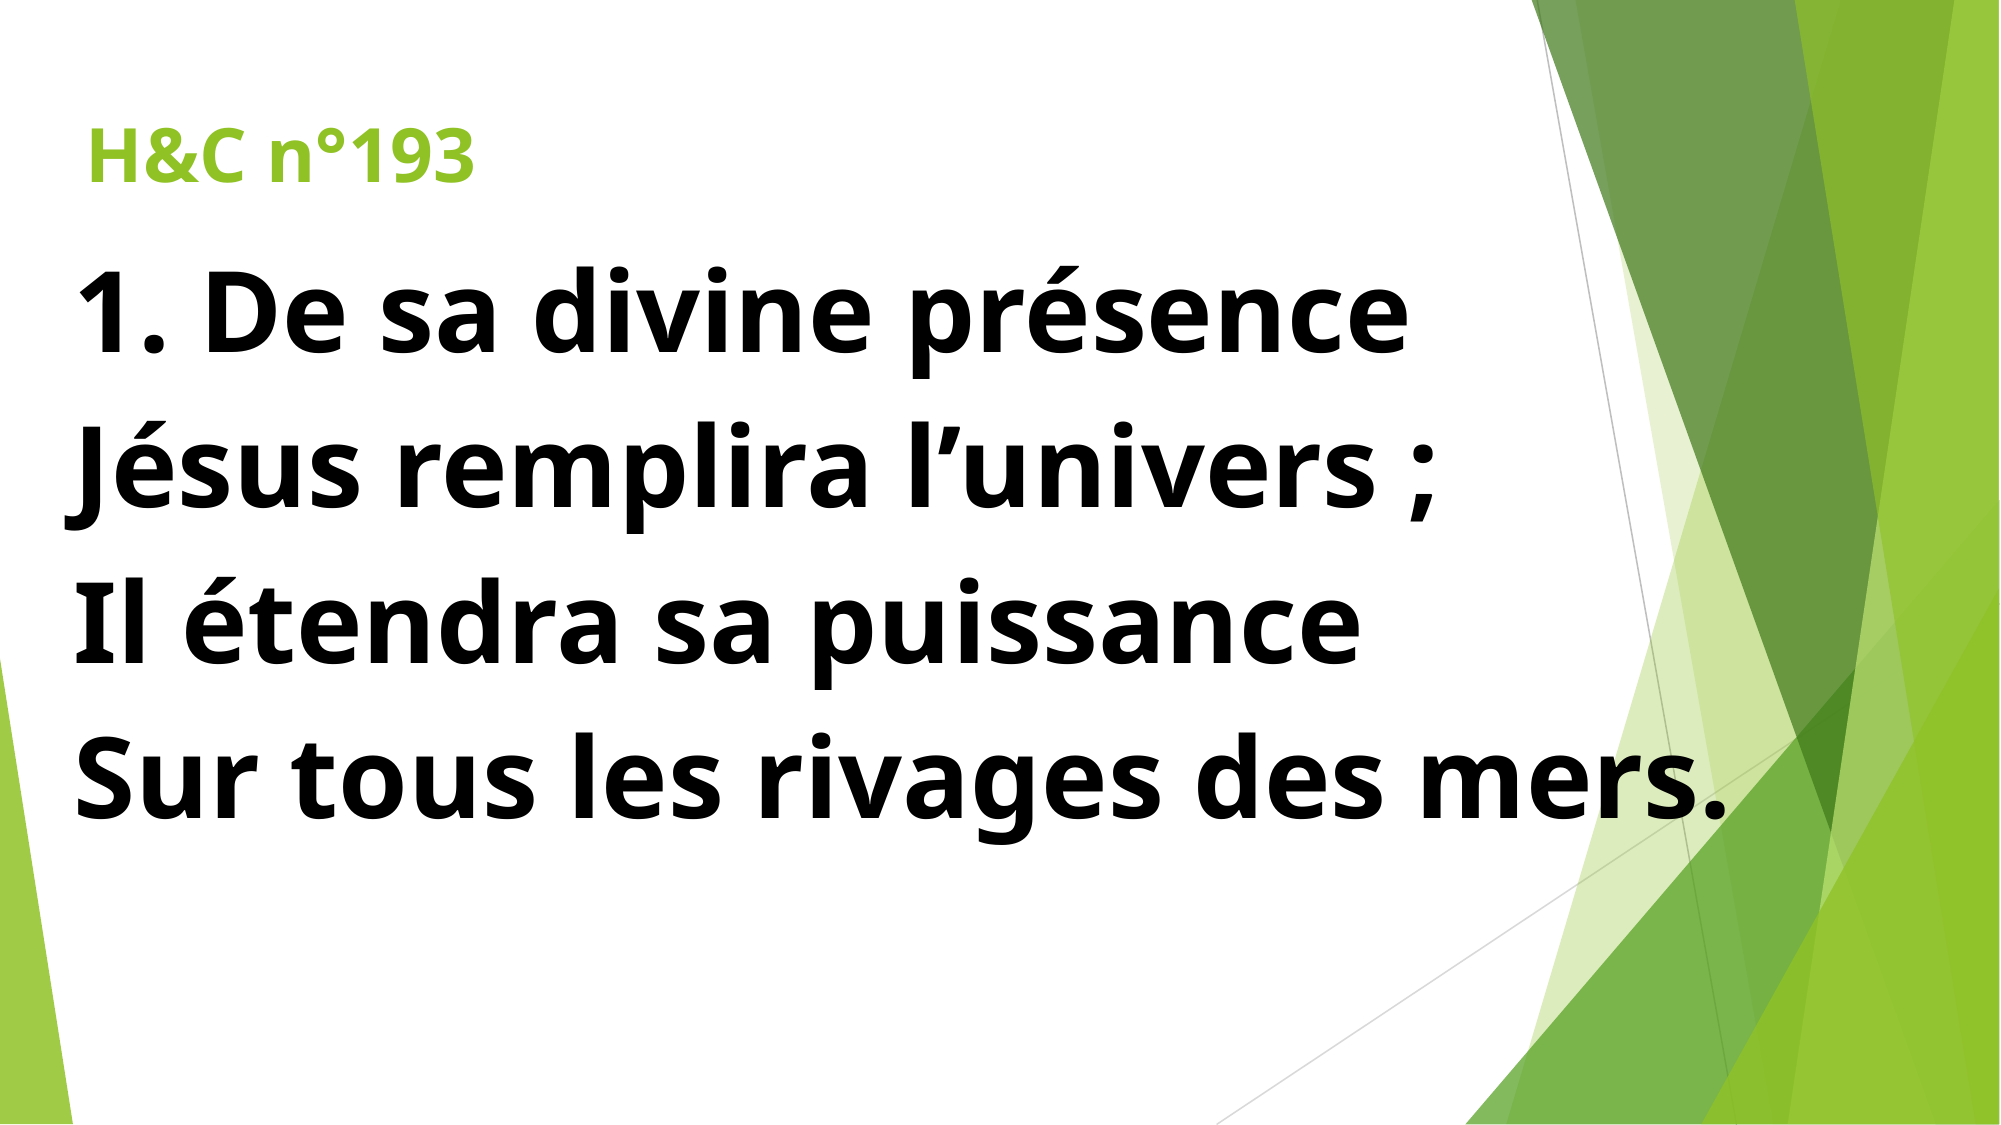

H&C n°193
1. De sa divine présence
Jésus remplira l’univers ;
Il étendra sa puissance
Sur tous les rivages des mers.